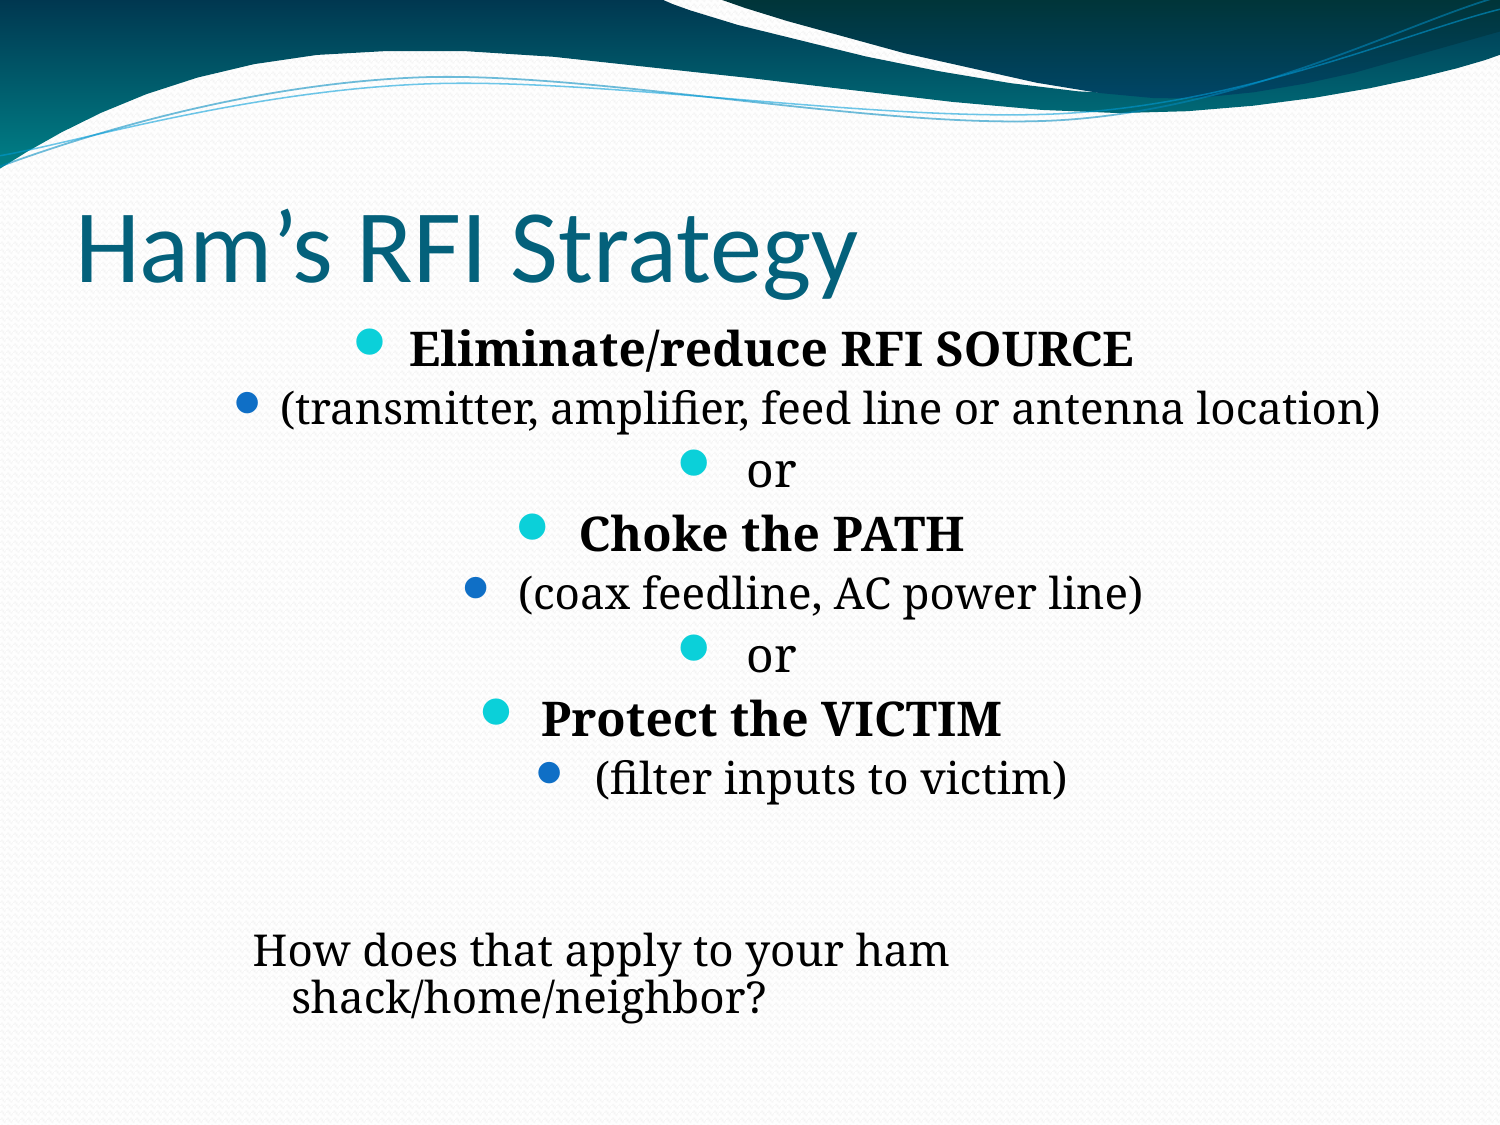

# Ham’s RFI Strategy
Eliminate/reduce RFI SOURCE
(transmitter, amplifier, feed line or antenna location)
or
Choke the PATH
(coax feedline, AC power line)
or
Protect the VICTIM
(filter inputs to victim)
How does that apply to your ham shack/home/neighbor?